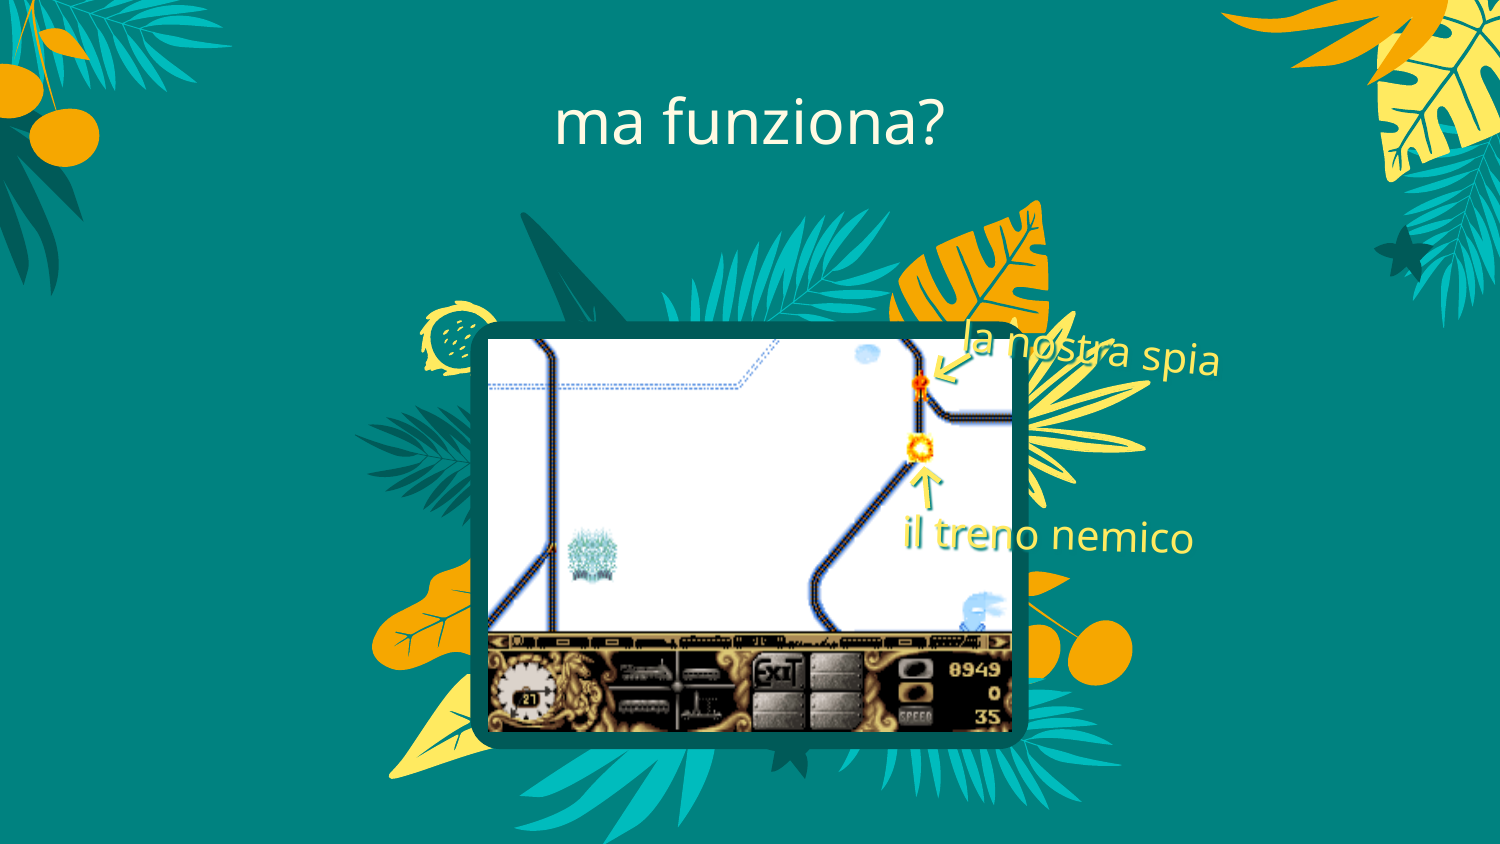

# ma funziona?
la nostra spia
il treno nemico